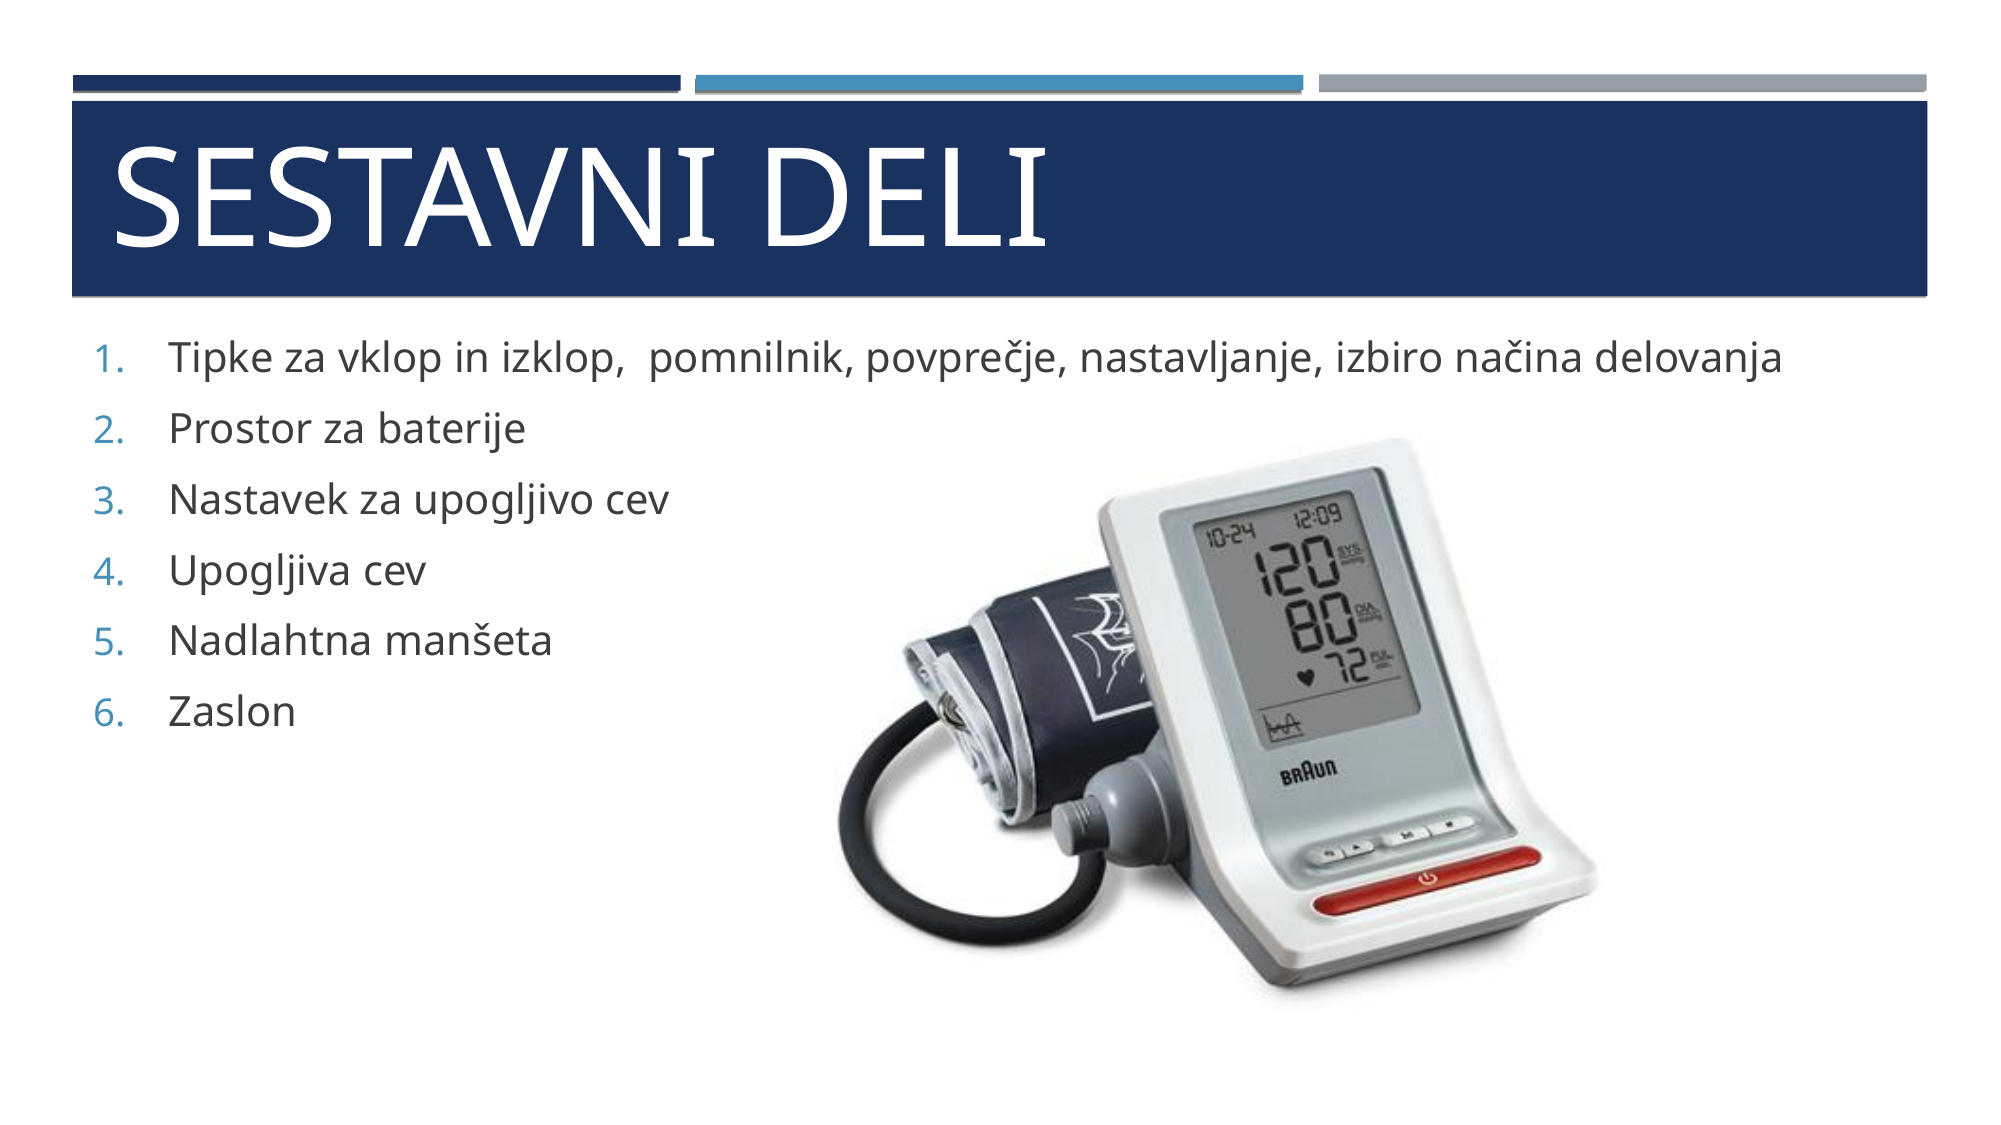

# Sestavni Deli
Tipke za vklop in izklop, pomnilnik, povprečje, nastavljanje, izbiro načina delovanja
Prostor za baterije
Nastavek za upogljivo cev
Upogljiva cev
Nadlahtna manšeta
Zaslon